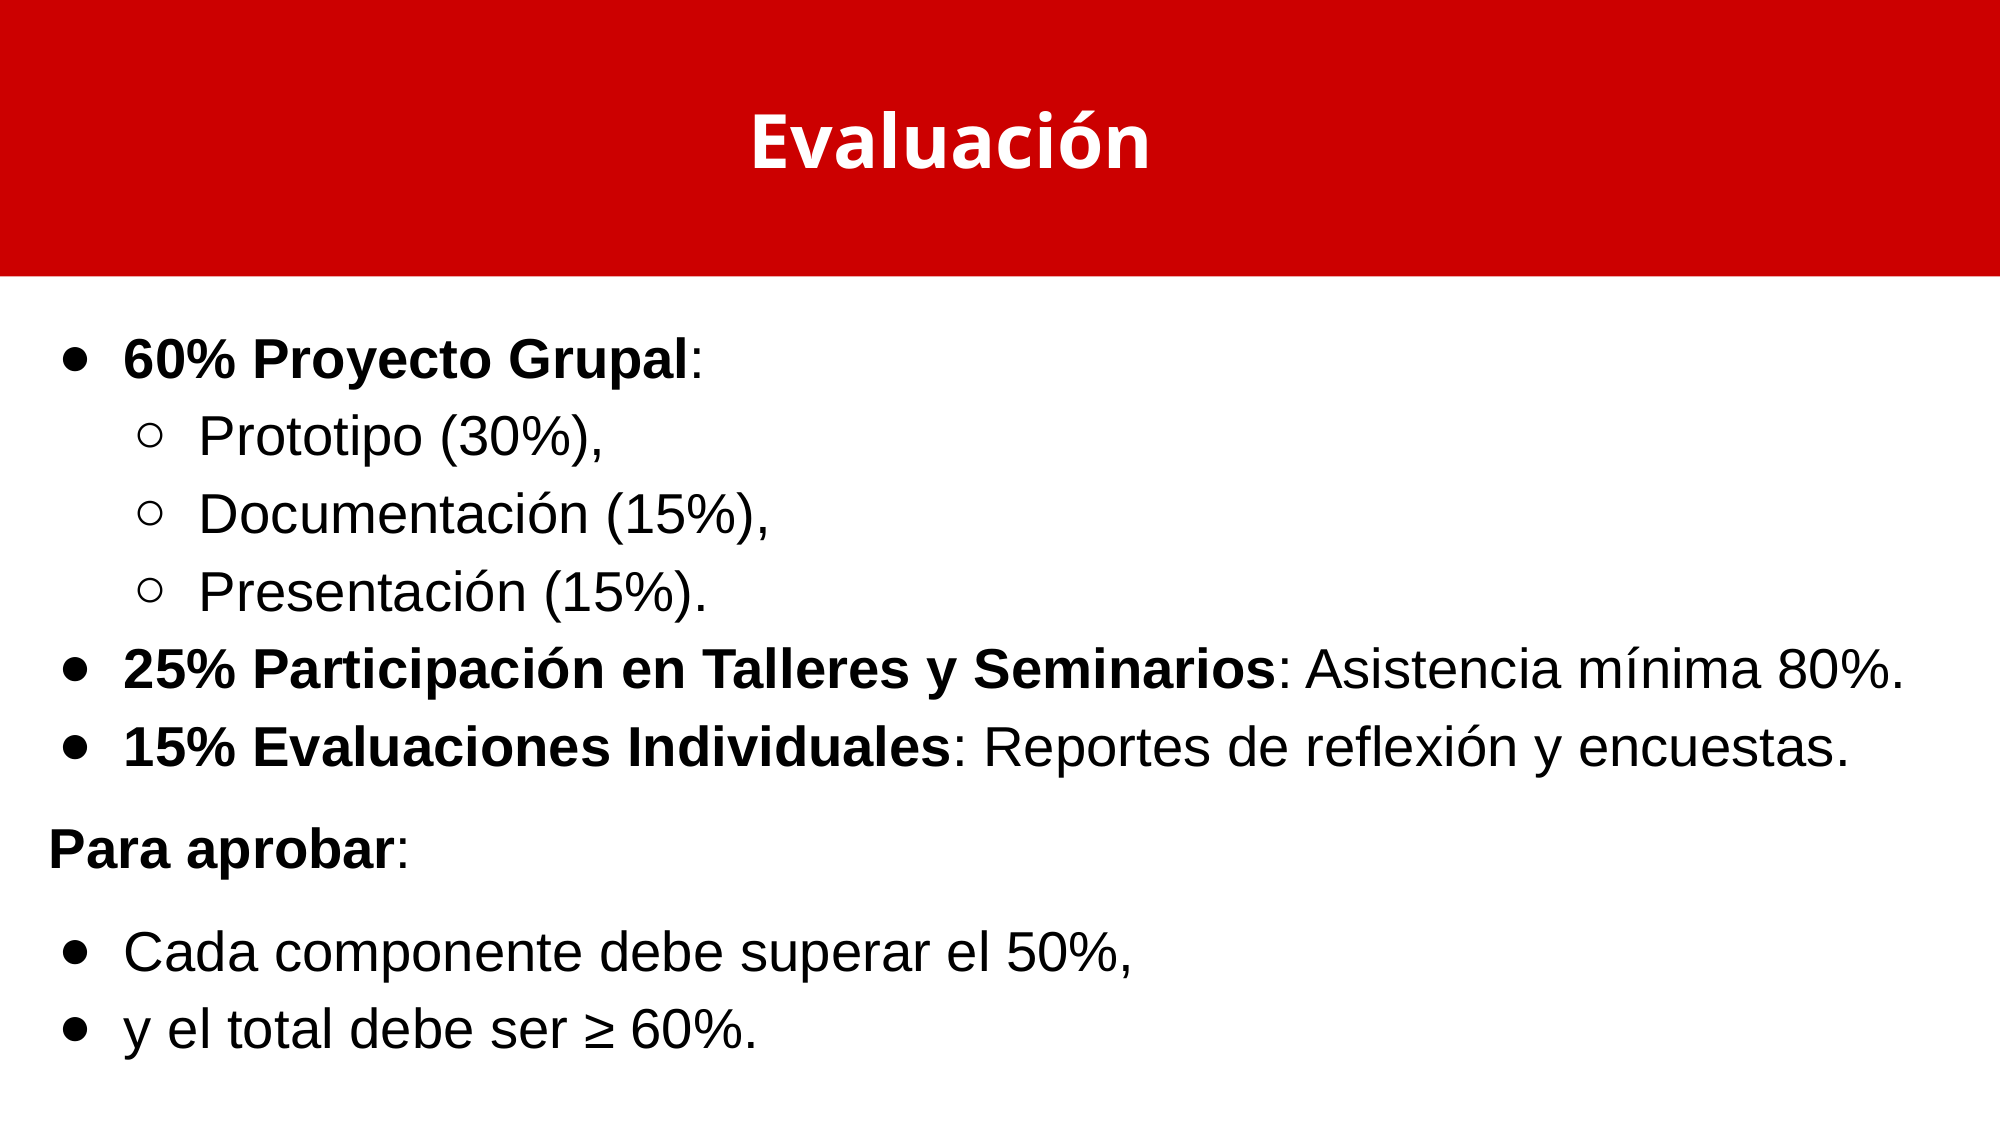

# Evaluación
60% Proyecto Grupal:
Prototipo (30%),
Documentación (15%),
Presentación (15%).
25% Participación en Talleres y Seminarios: Asistencia mínima 80%.
15% Evaluaciones Individuales: Reportes de reflexión y encuestas.
Para aprobar:
Cada componente debe superar el 50%,
y el total debe ser ≥ 60%.
Subtítulo